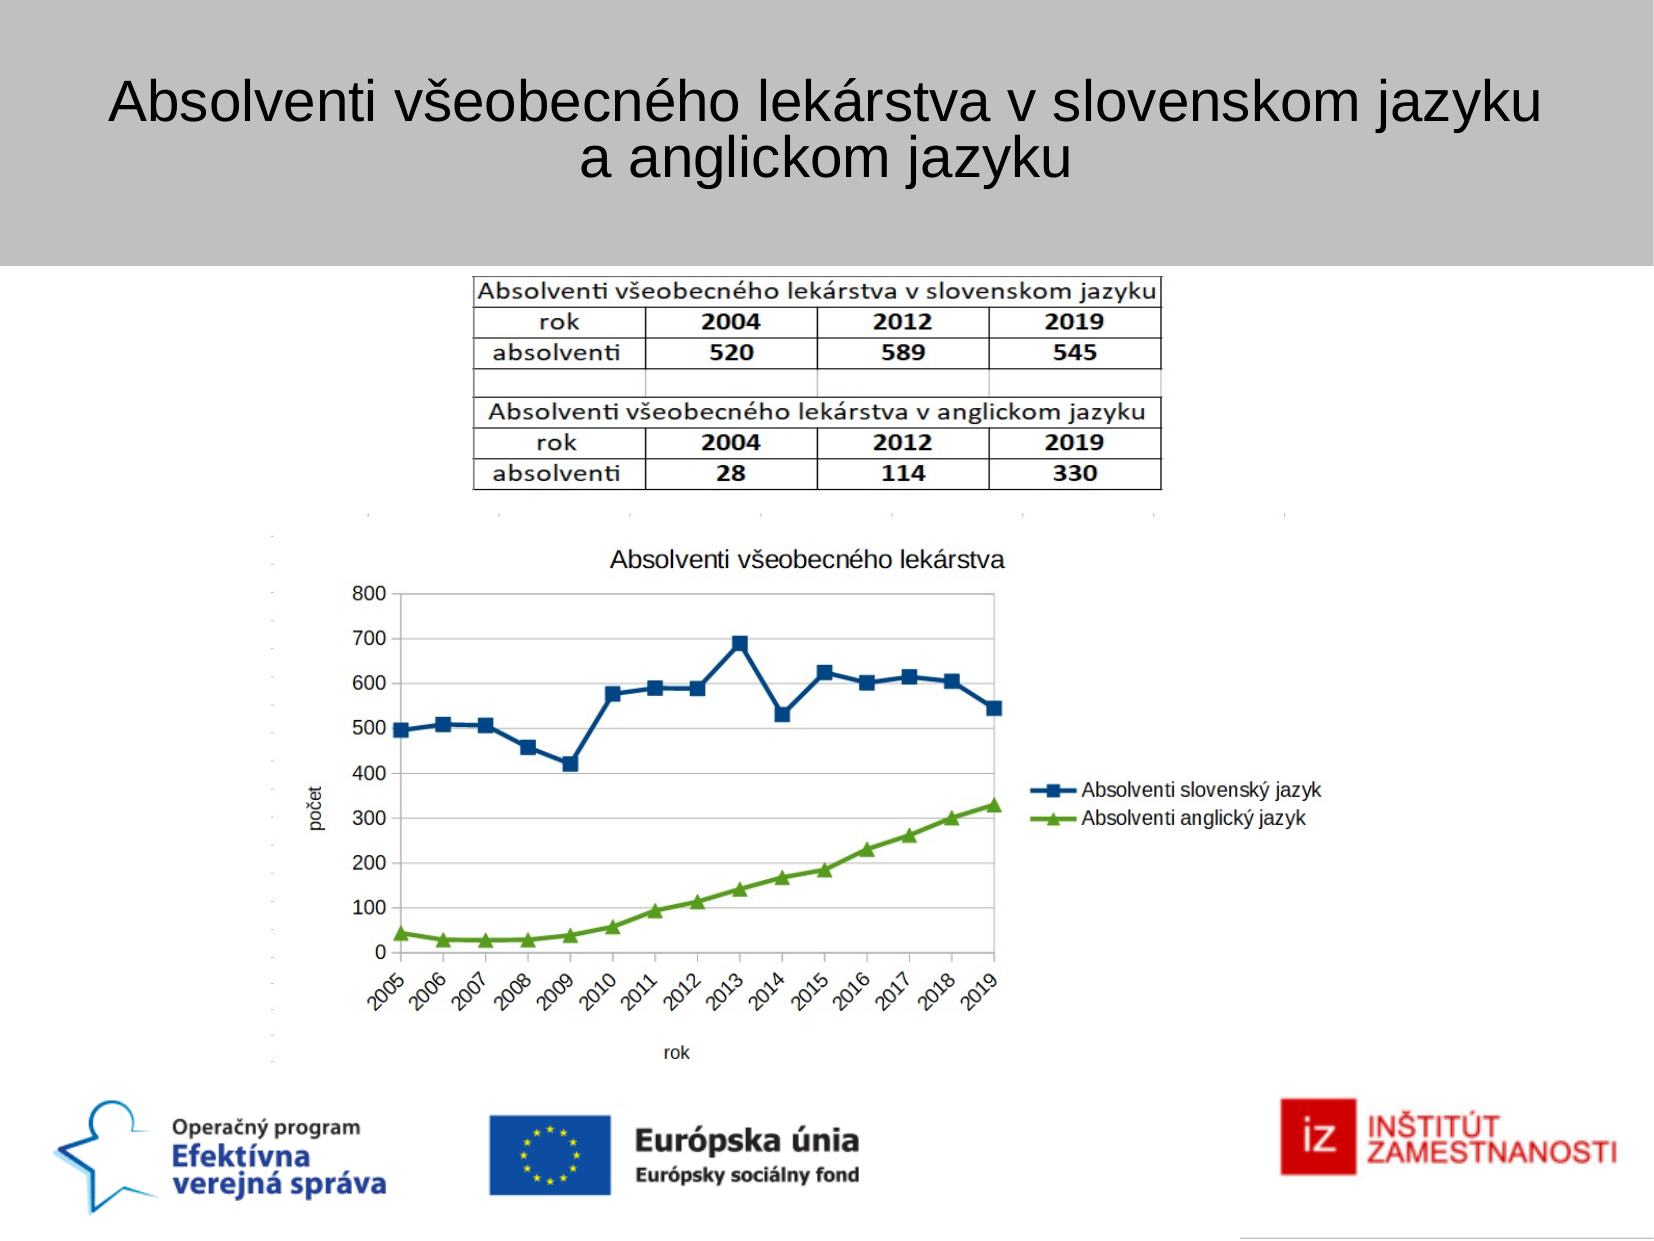

# Absolventi všeobecného lekárstva v slovenskom jazyku a anglickom jazyku